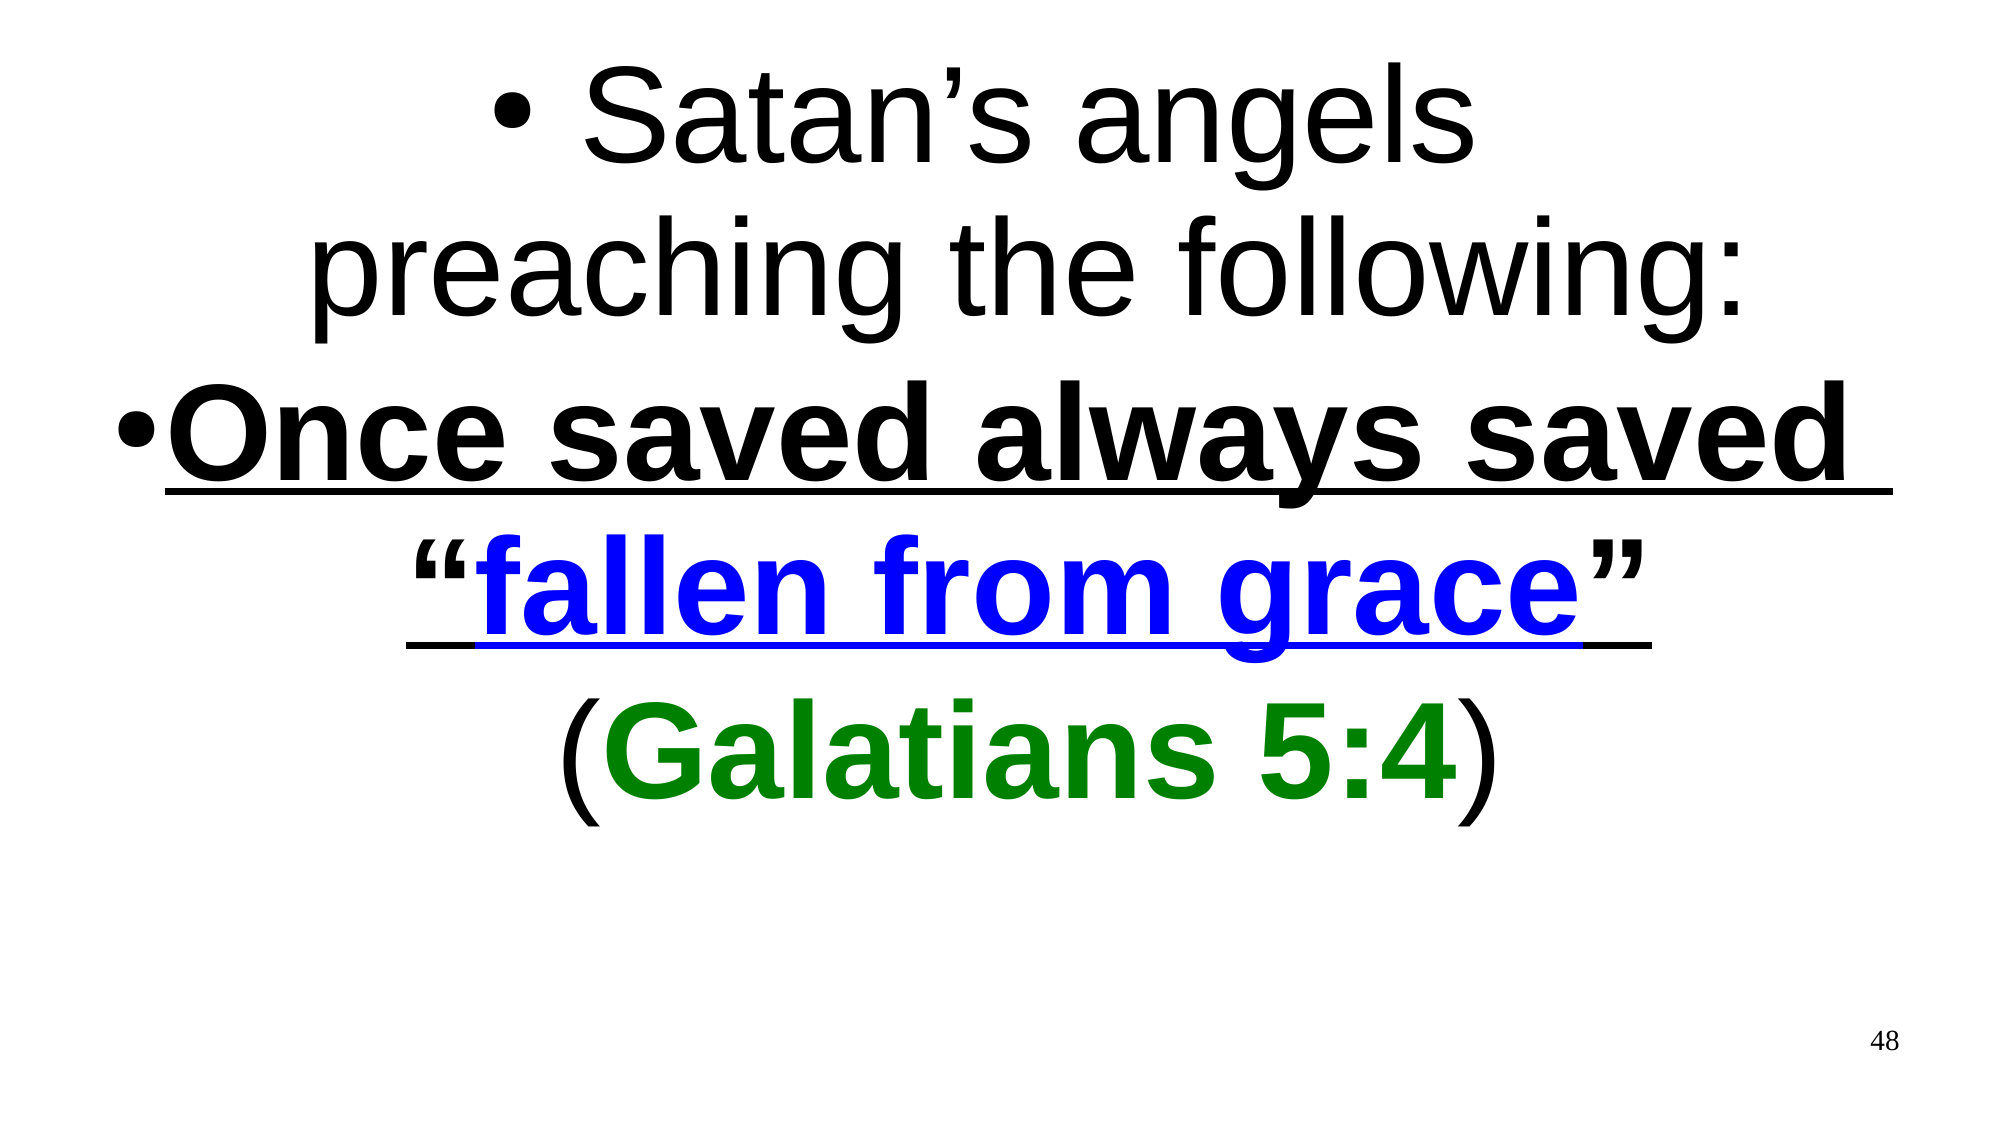

# Satan’s angels preaching the following:
Once saved always saved
“fallen from grace”
(Galatians 5:4)
48